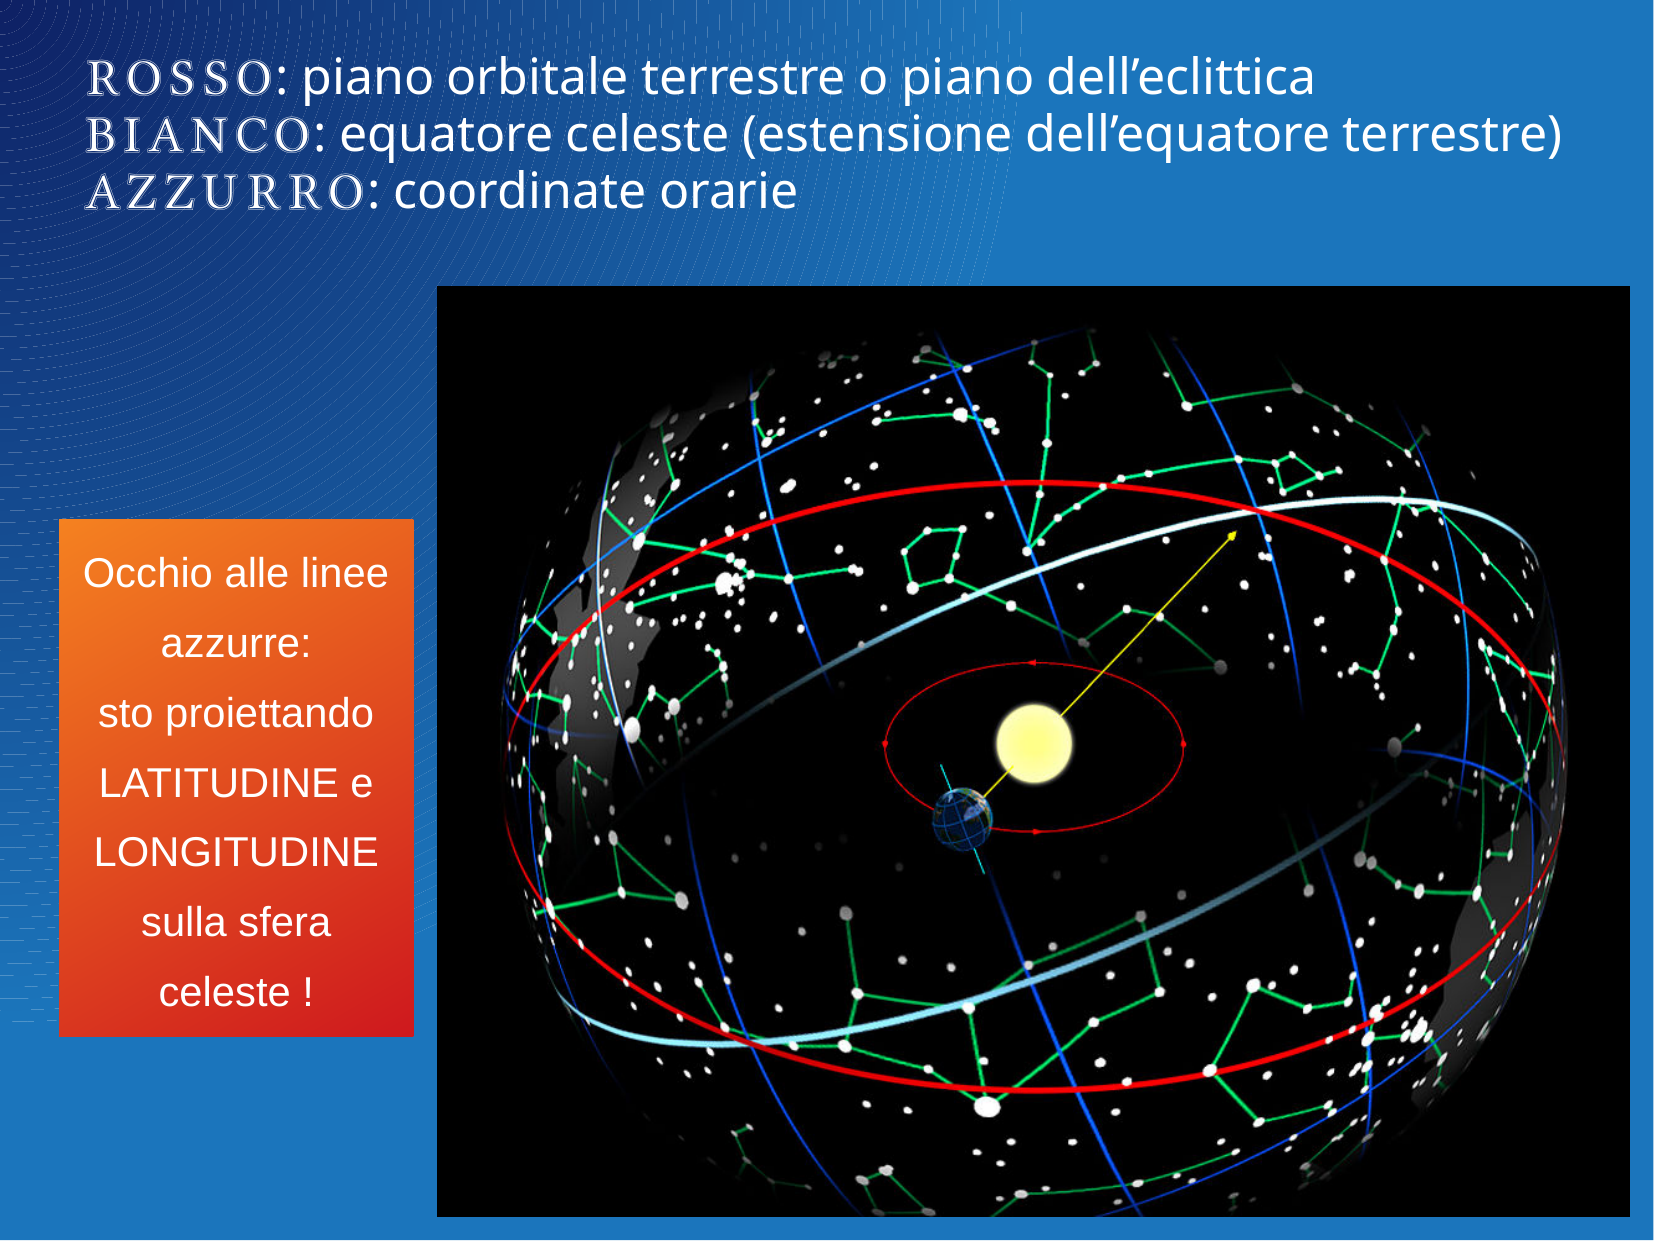

# ROSSO: piano orbitale terrestre o piano dell’eclittica BIANCO: equatore celeste (estensione dell’equatore terrestre) AZZURRO: coordinate orarie
Occhio alle linee azzurre:
sto proiettando LATITUDINE e LONGITUDINE sulla sfera celeste !